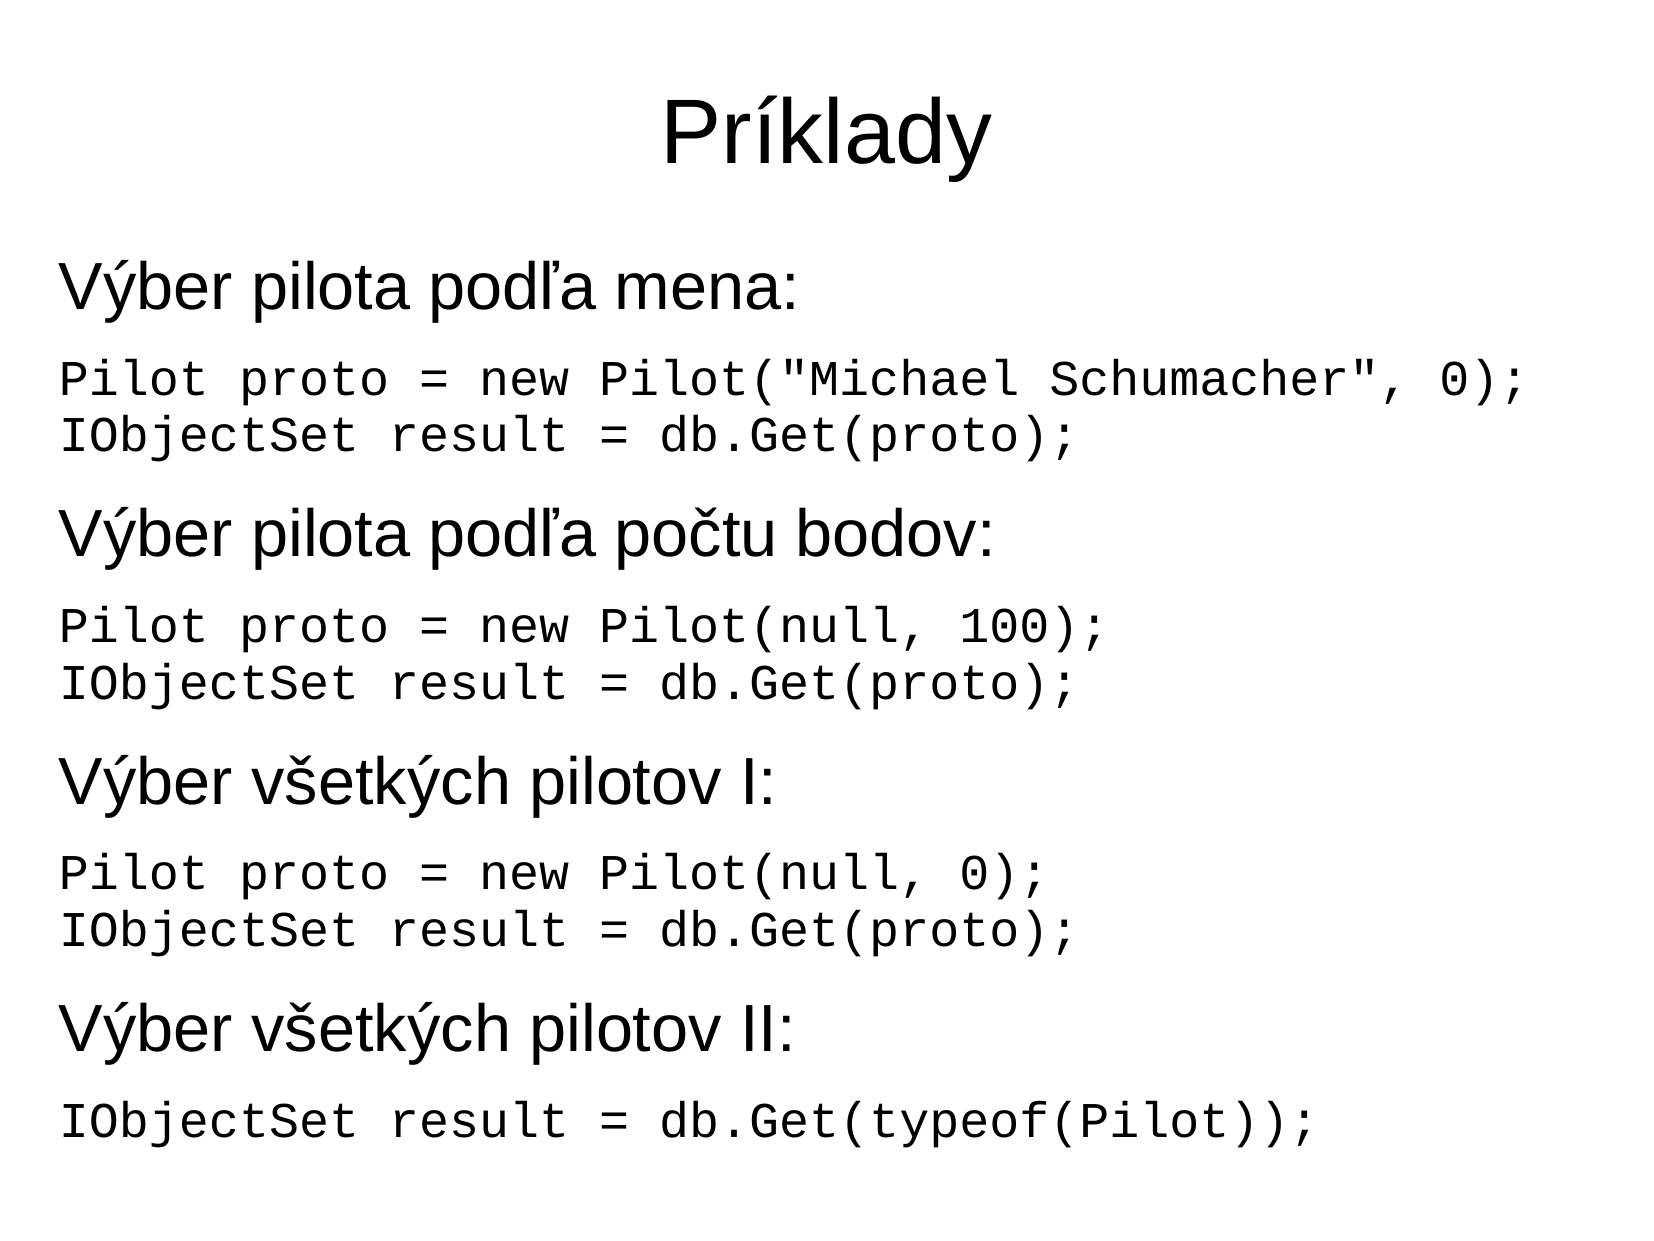

# Príklady
Výber pilota podľa mena:
Pilot proto = new Pilot("Michael Schumacher", 0);
IObjectSet result = db.Get(proto);
Výber pilota podľa počtu bodov:
Pilot proto = new Pilot(null, 100);
IObjectSet result = db.Get(proto);
Výber všetkých pilotov I:
Pilot proto = new Pilot(null, 0);
IObjectSet result = db.Get(proto);
Výber všetkých pilotov II:
IObjectSet result = db.Get(typeof(Pilot));